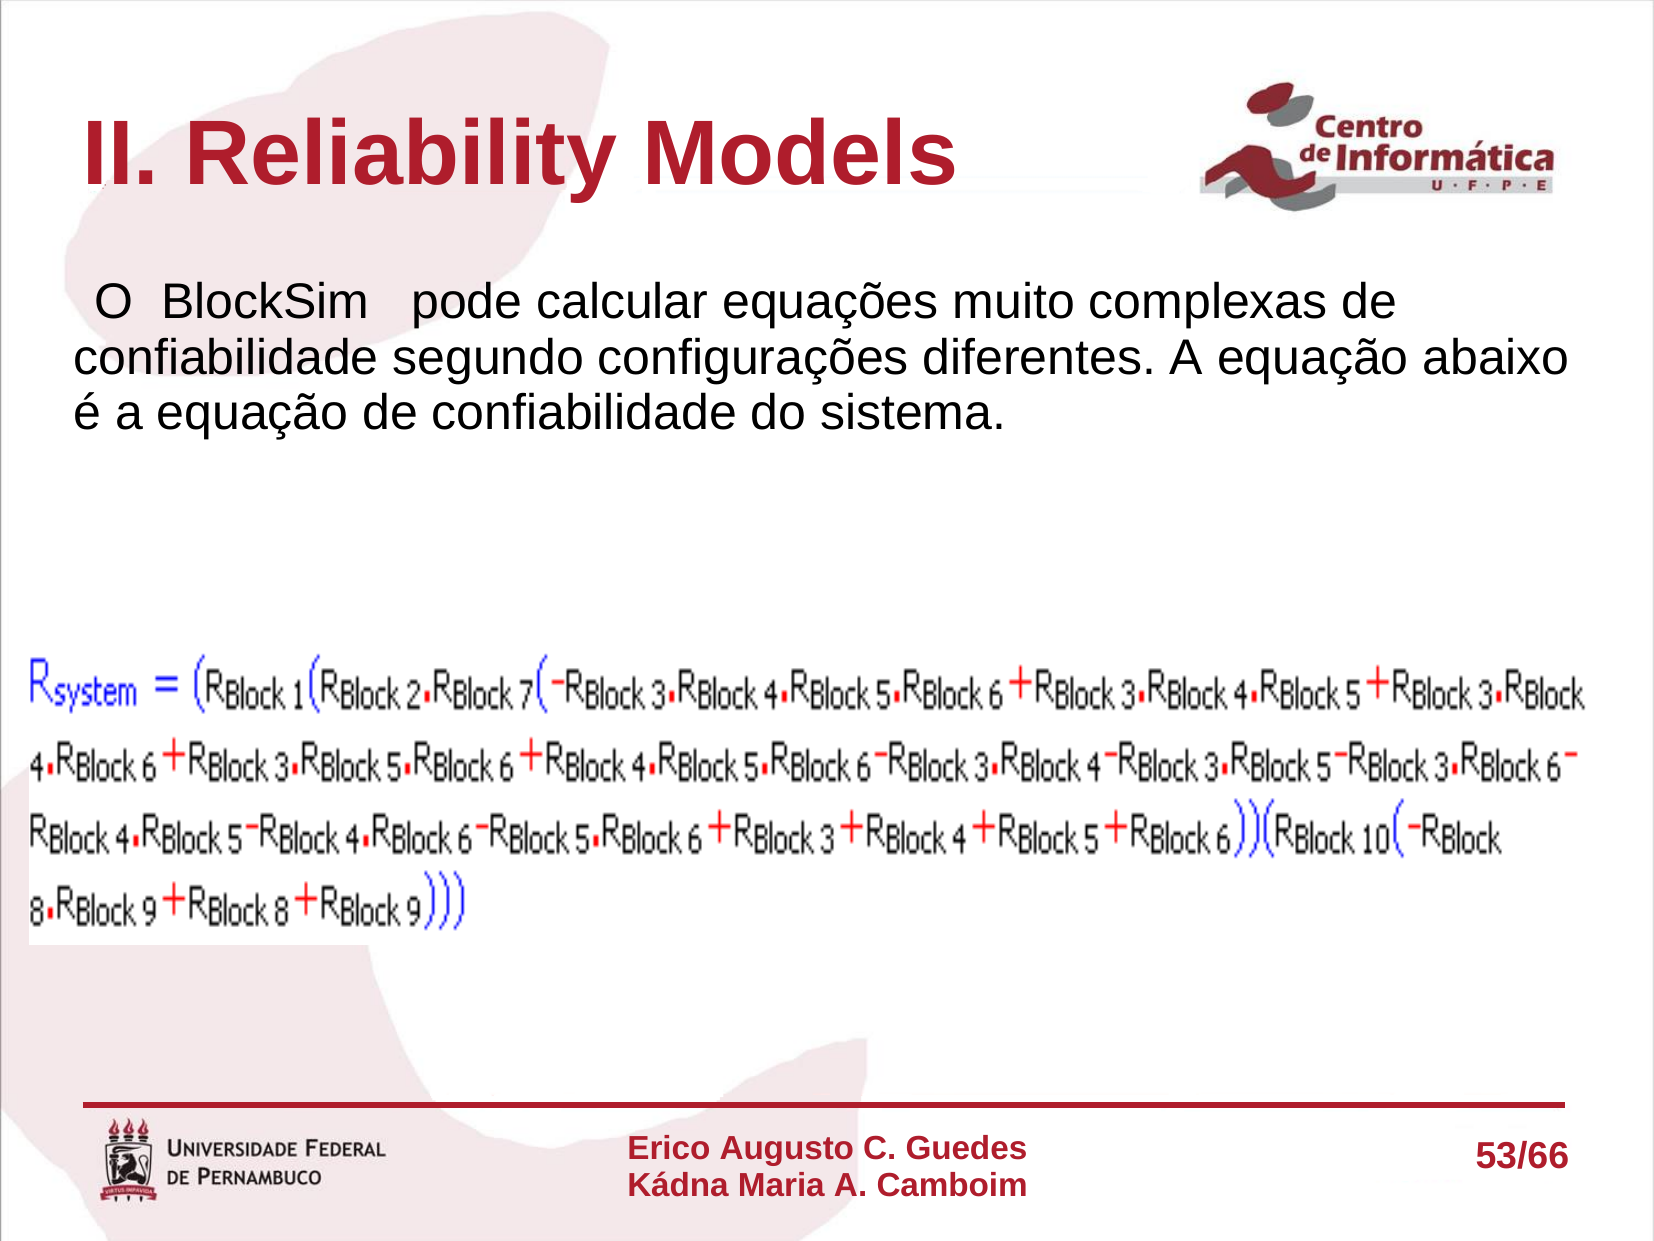

# II. Reliability Models
 O BlockSim pode calcular equações muito complexas de confiabilidade segundo configurações diferentes. A equação abaixo é a equação de confiabilidade do sistema.